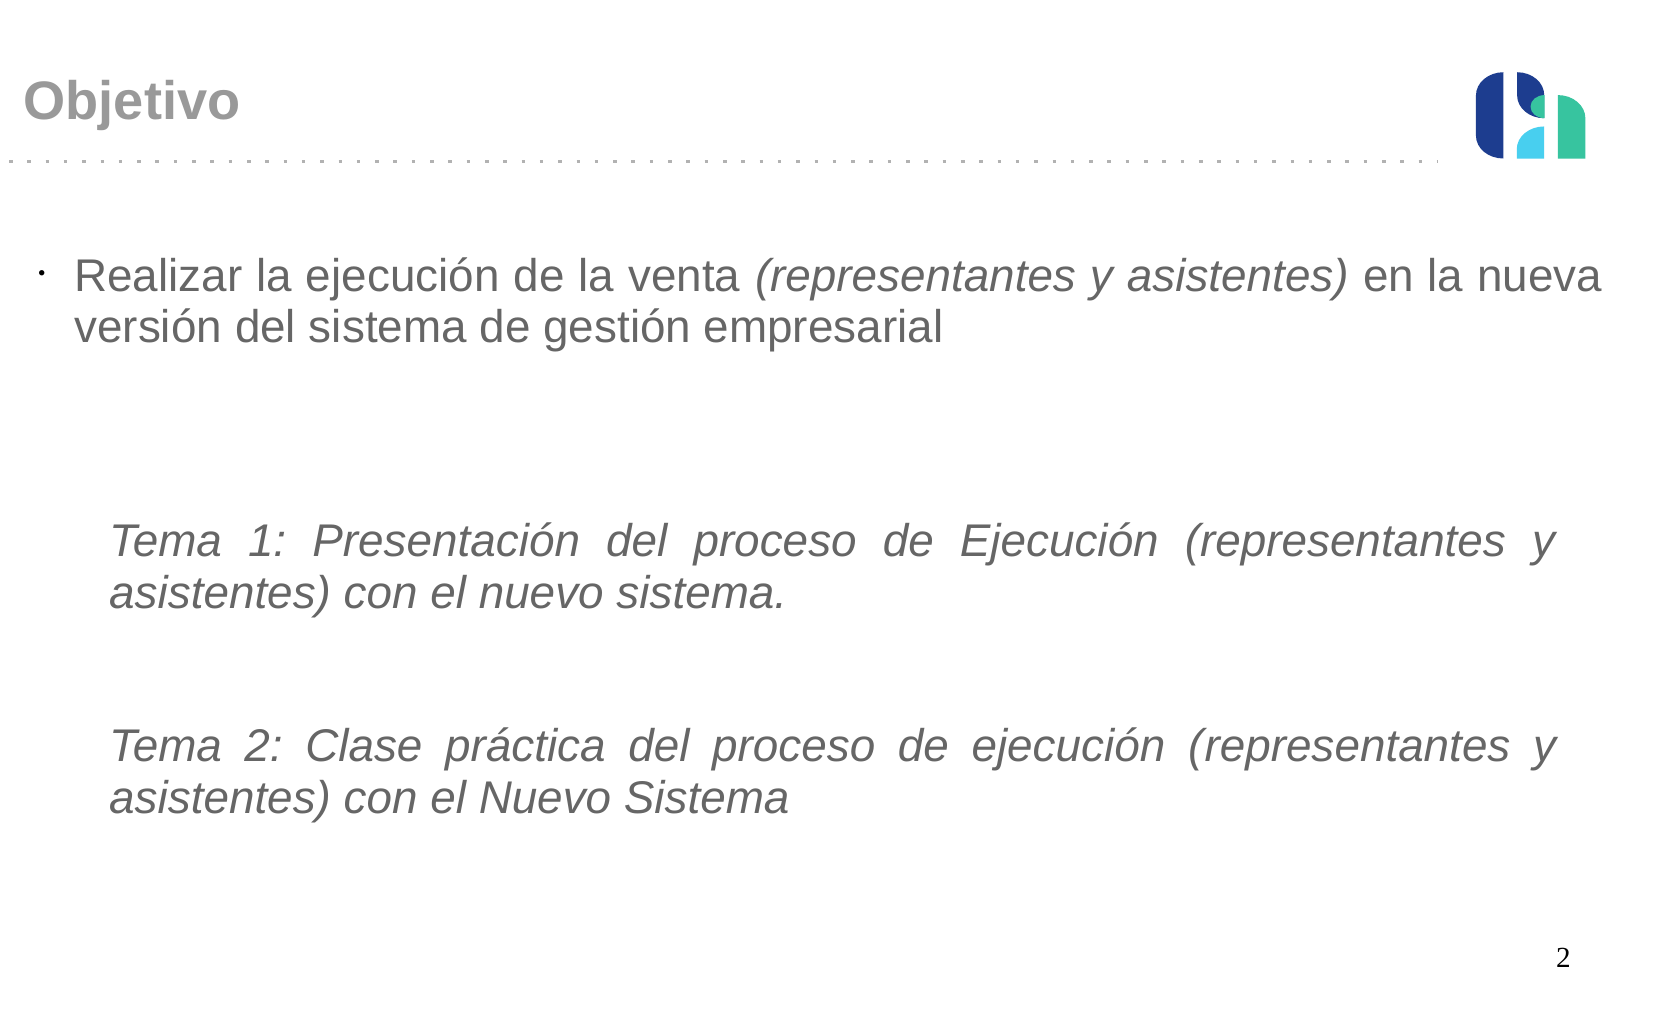

Objetivo
Realizar la ejecución de la venta (representantes y asistentes) en la nueva versión del sistema de gestión empresarial
Tema 1: Presentación del proceso de Ejecución (representantes y asistentes) con el nuevo sistema.
Tema 2: Clase práctica del proceso de ejecución (representantes y asistentes) con el Nuevo Sistema
2